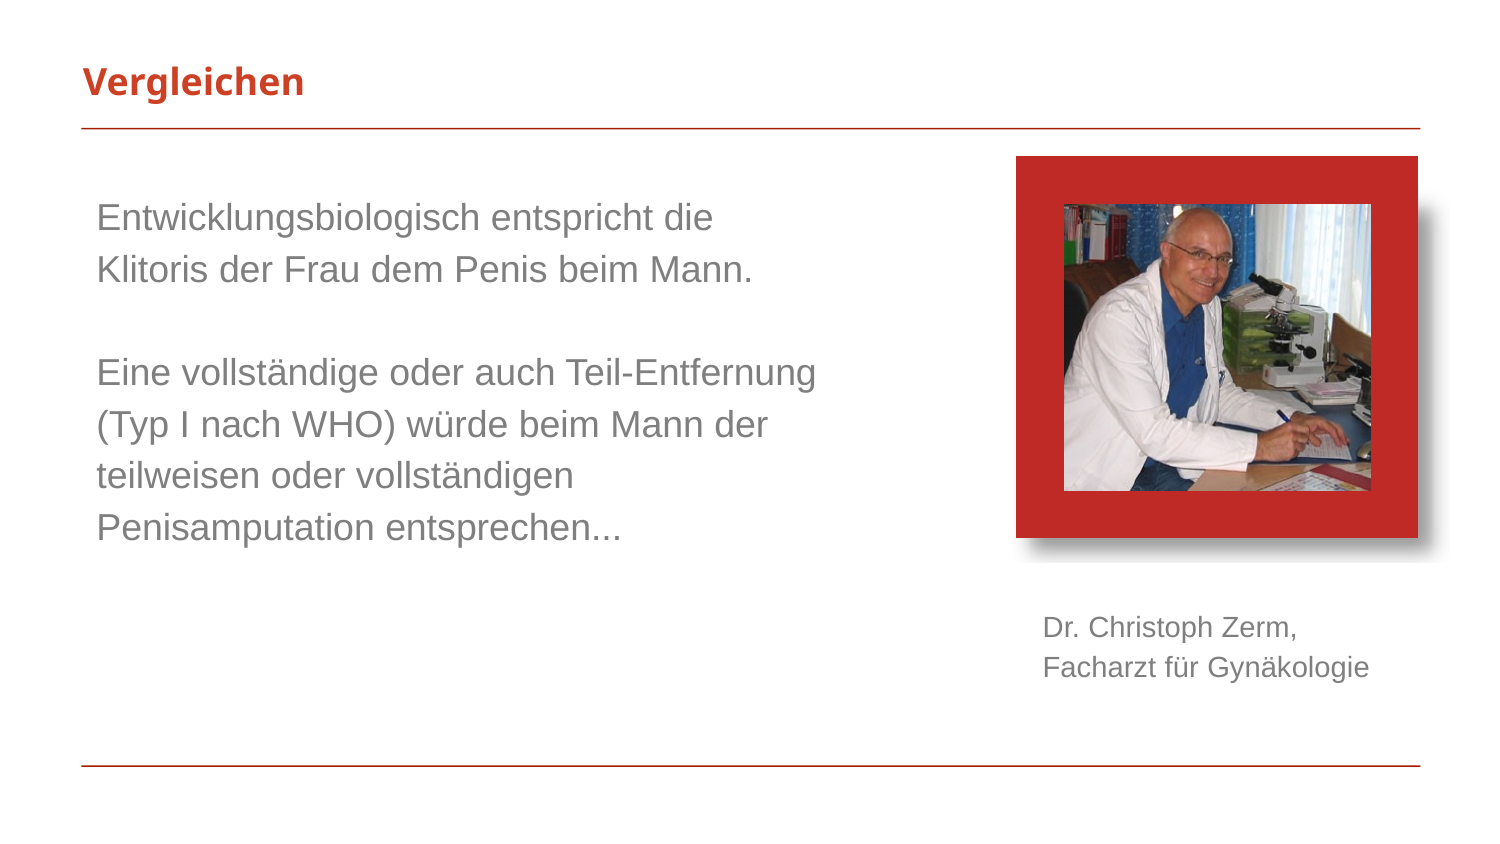

Vergleichen
Entwicklungsbiologisch entspricht die Klitoris der Frau dem Penis beim Mann.
Eine vollständige oder auch Teil-Entfernung (Typ I nach WHO) würde beim Mann der teilweisen oder vollständigen Penisamputation entsprechen...
Dr. Christoph Zerm,
Facharzt für Gynäkologie